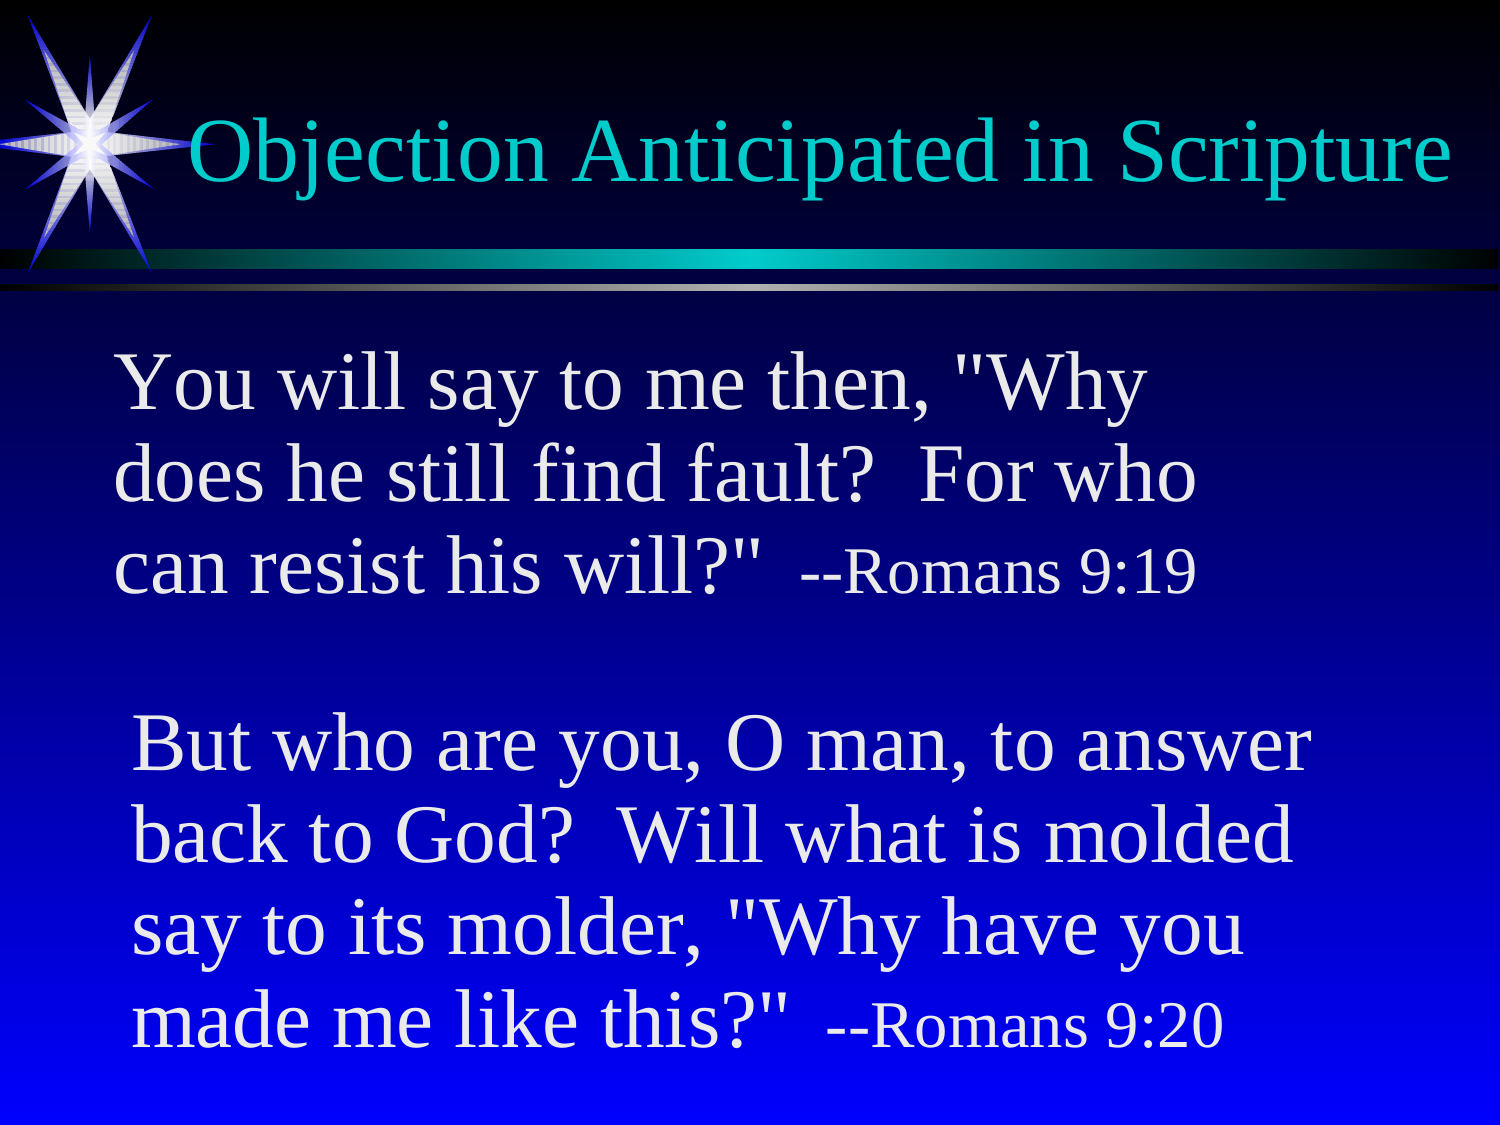

# Objection Anticipated in Scripture
You will say to me then, "Why does he still find fault? For who can resist his will?" --Romans 9:19
But who are you, O man, to answer back to God? Will what is molded say to its molder, "Why have you made me like this?" --Romans 9:20